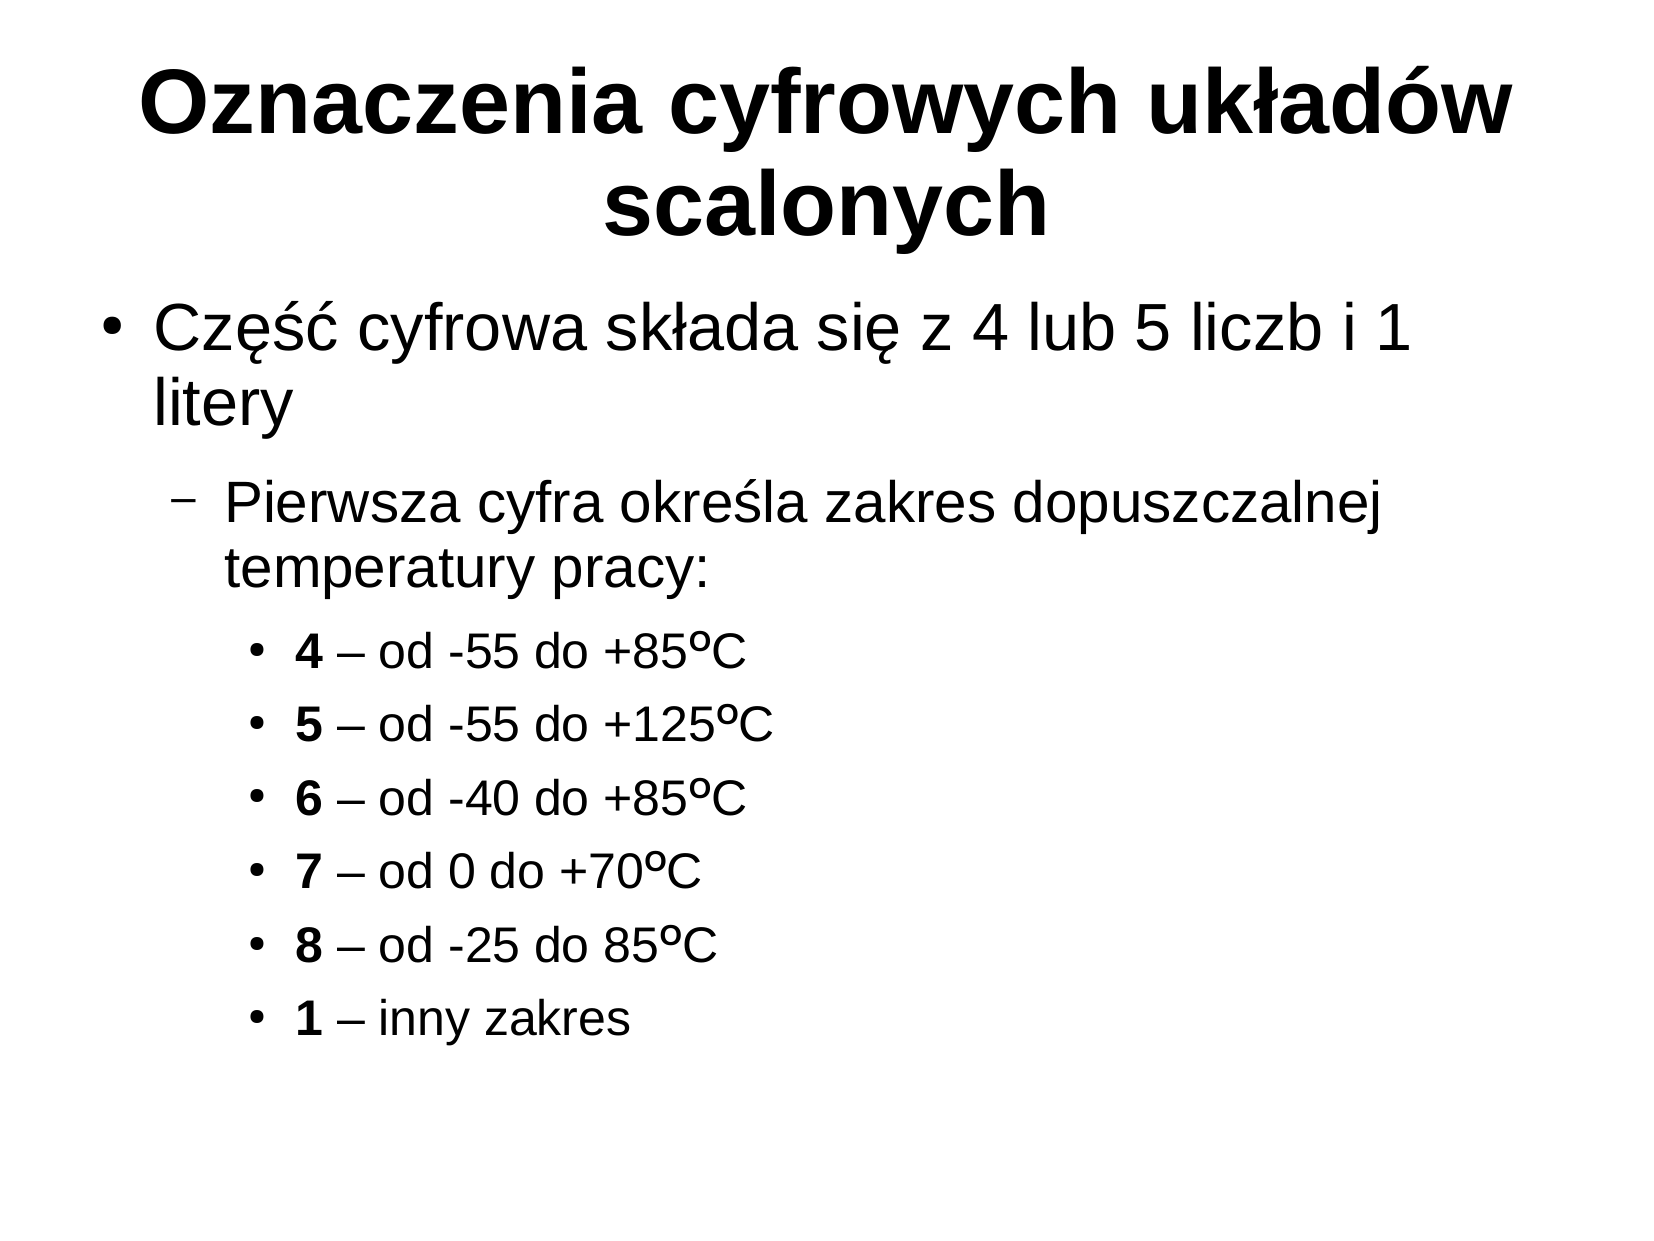

# Oznaczenia cyfrowych układów scalonych
Część cyfrowa składa się z 4 lub 5 liczb i 1 litery
Pierwsza cyfra określa zakres dopuszczalnej temperatury pracy:
4 – od -55 do +85OC
5 – od -55 do +125OC
6 – od -40 do +85OC
7 – od 0 do +70OC
8 – od -25 do 85OC
1 – inny zakres